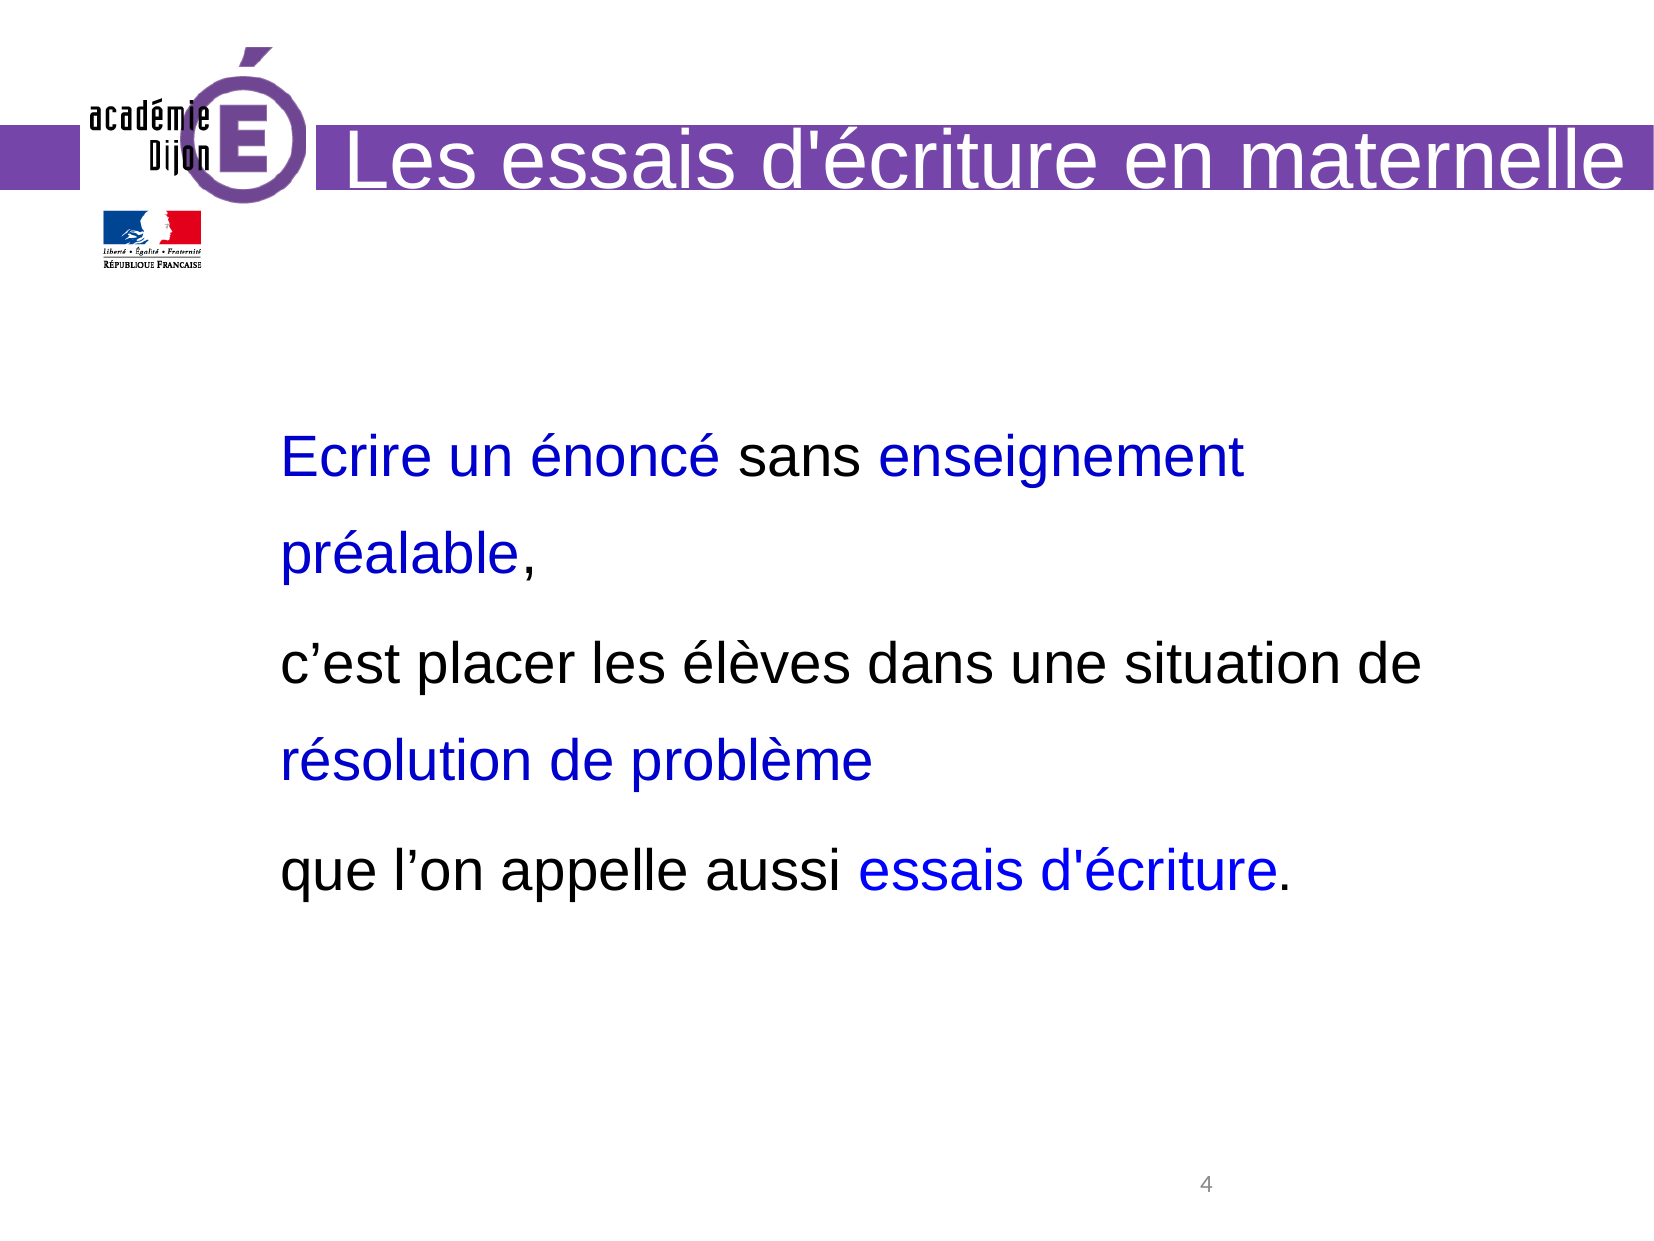

# Les essais d'écriture en maternelle
Ecrire un énoncé sans enseignement préalable,
c’est placer les élèves dans une situation de résolution de problème
que l’on appelle aussi essais d'écriture.
4